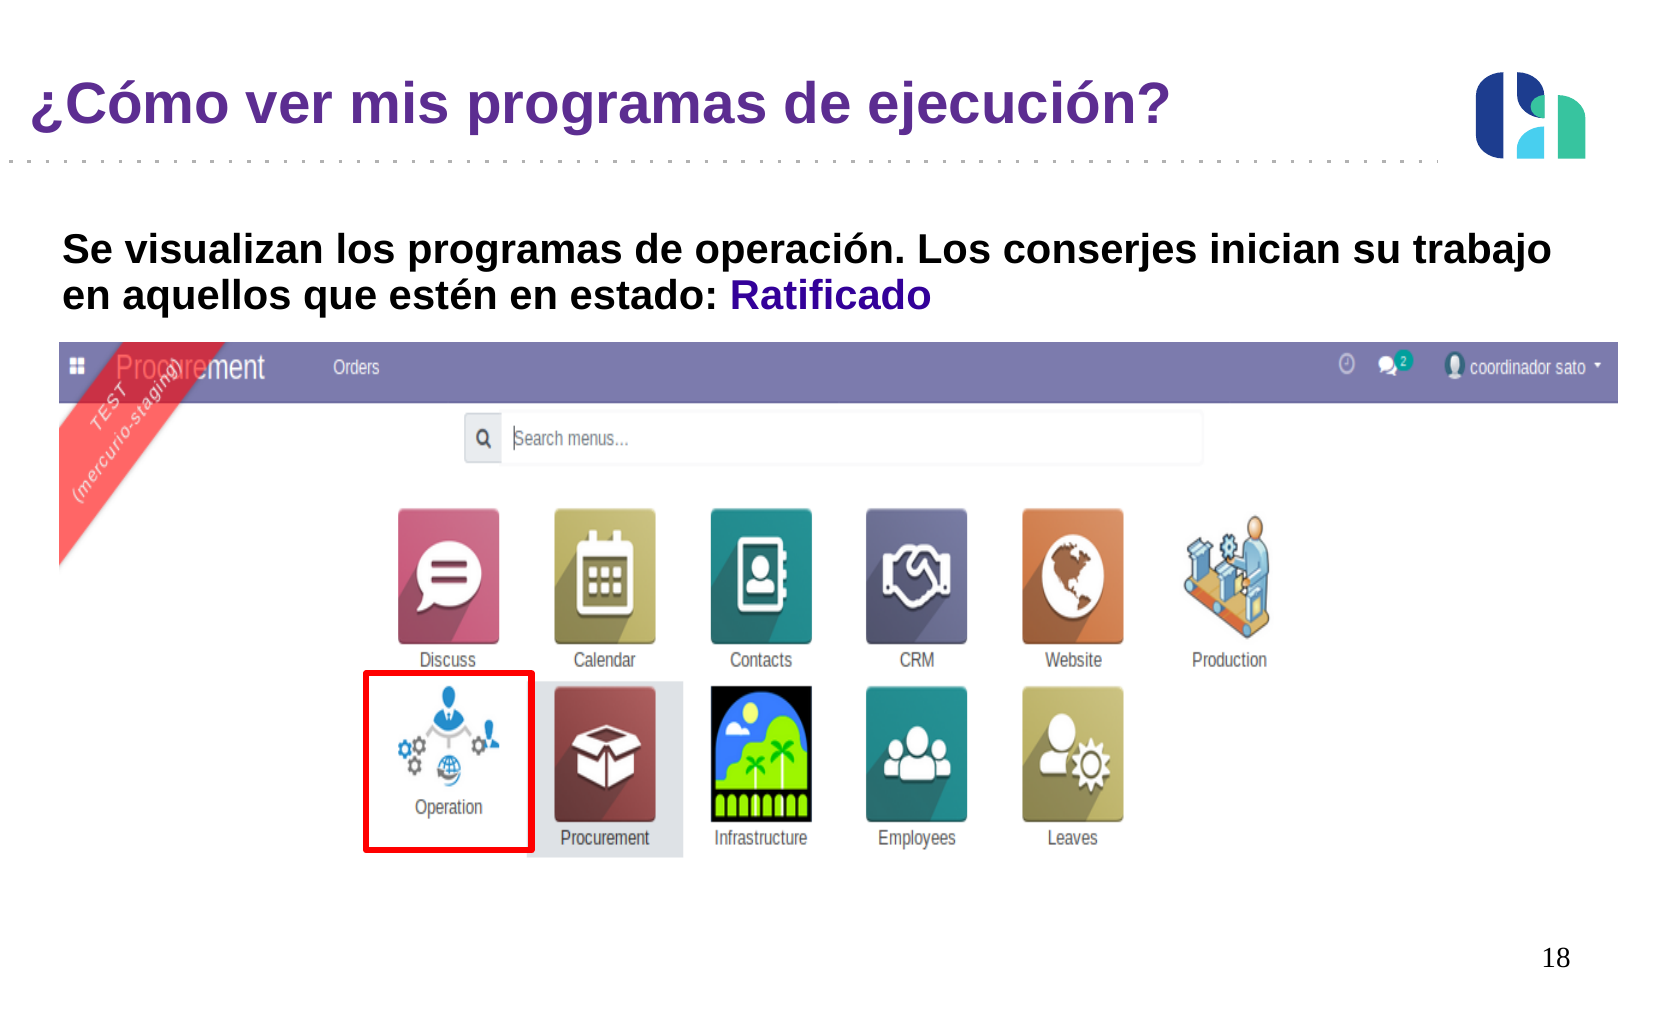

¿Cómo ver mis programas de ejecución?
Se visualizan los programas de operación. Los conserjes inician su trabajo en aquellos que estén en estado: Ratificado
18